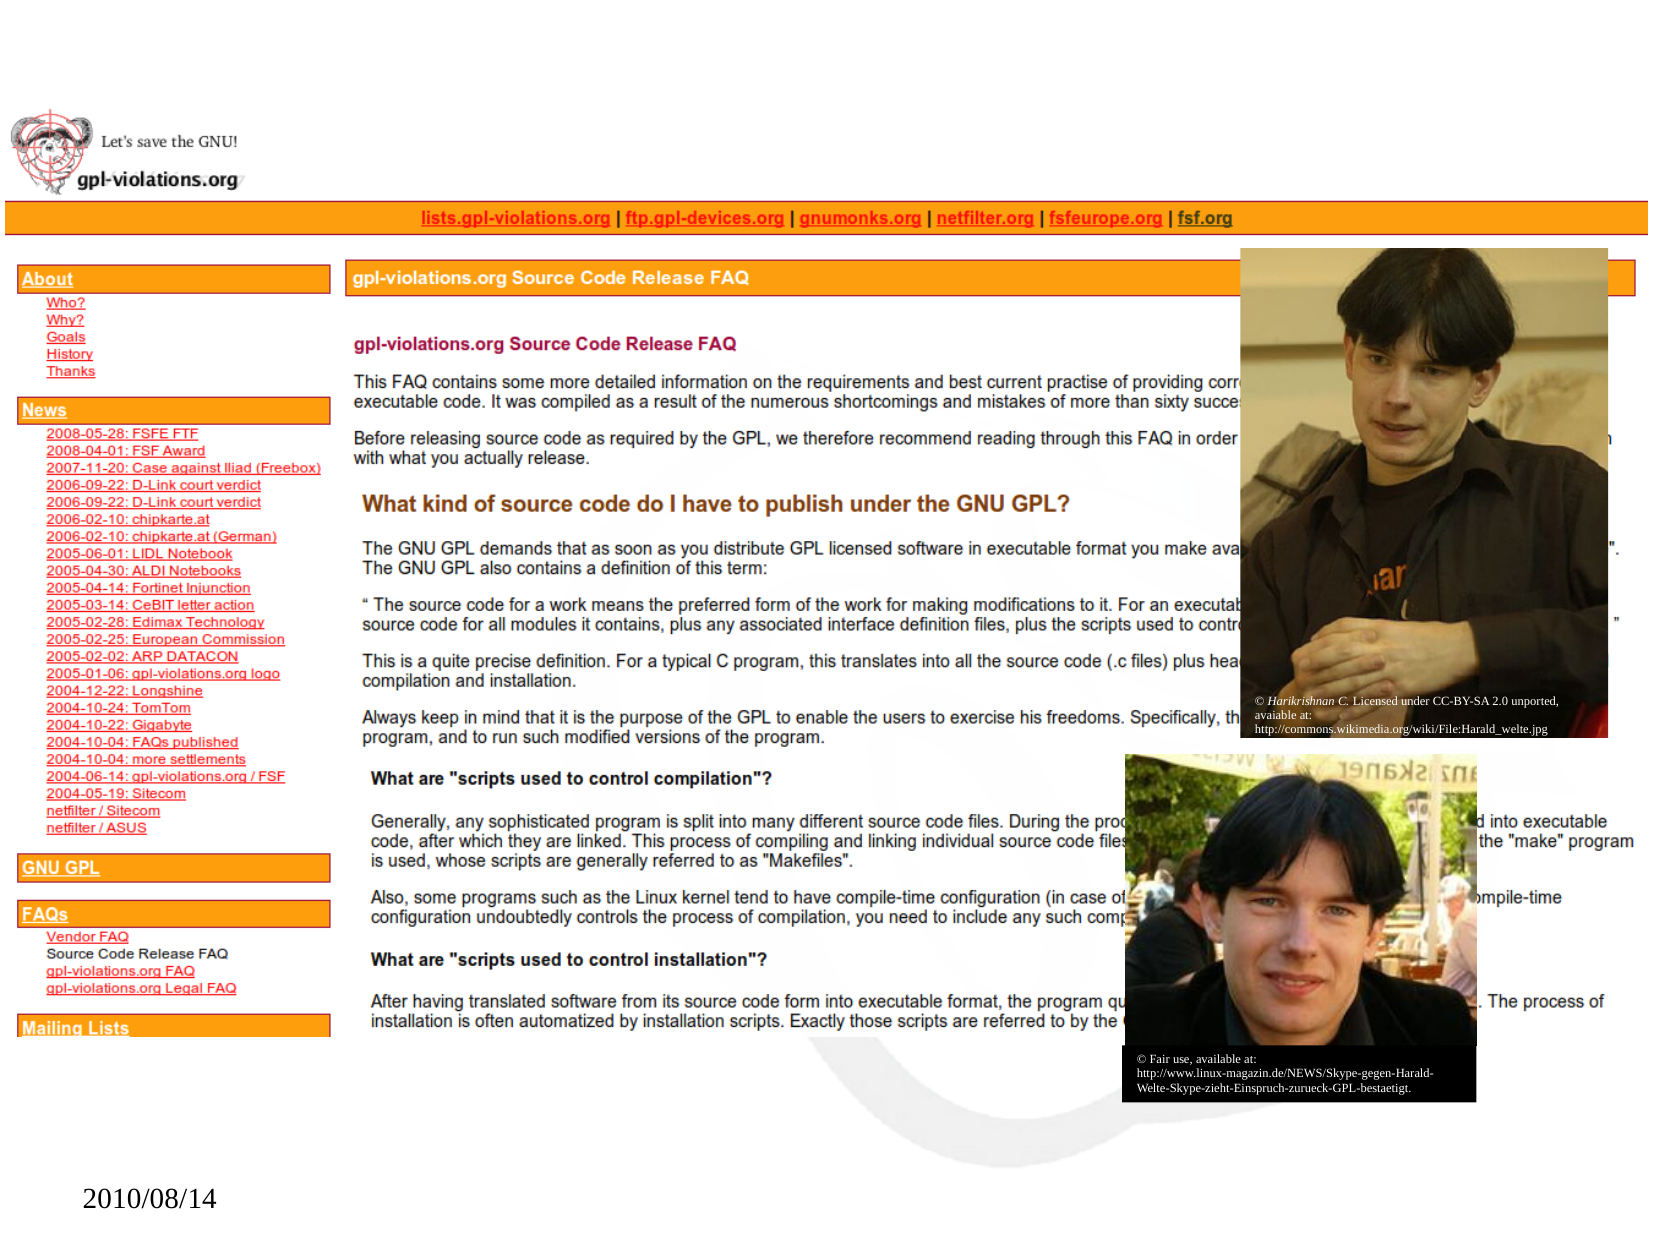

© Harikrishnan C. Licensed under CC-BY-SA 2.0 unported, avaiable at: http://commons.wikimedia.org/wiki/File:Harald_welte.jpg
© Fair use, available at: http://www.linux-magazin.de/NEWS/Skype-gegen-Harald-Welte-Skype-zieht-Einspruch-zurueck-GPL-bestaetigt.
2010/08/14